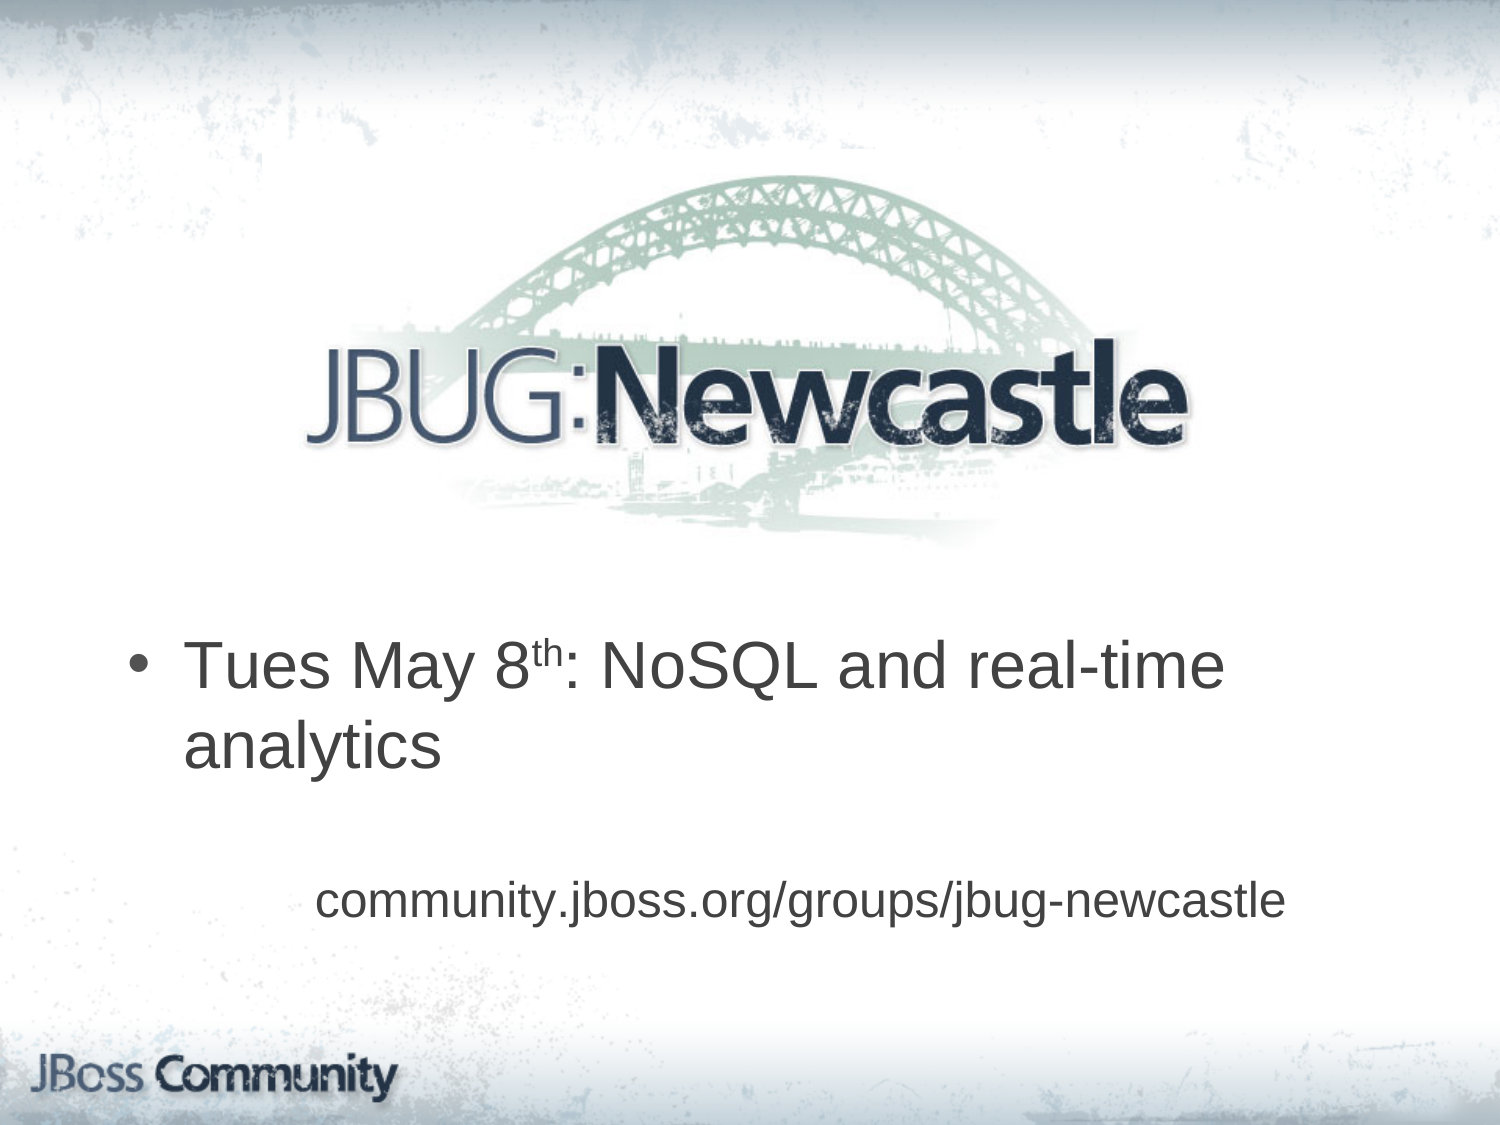

#
Tues May 8th: NoSQL and real-time analytics
community.jboss.org/groups/jbug-newcastle